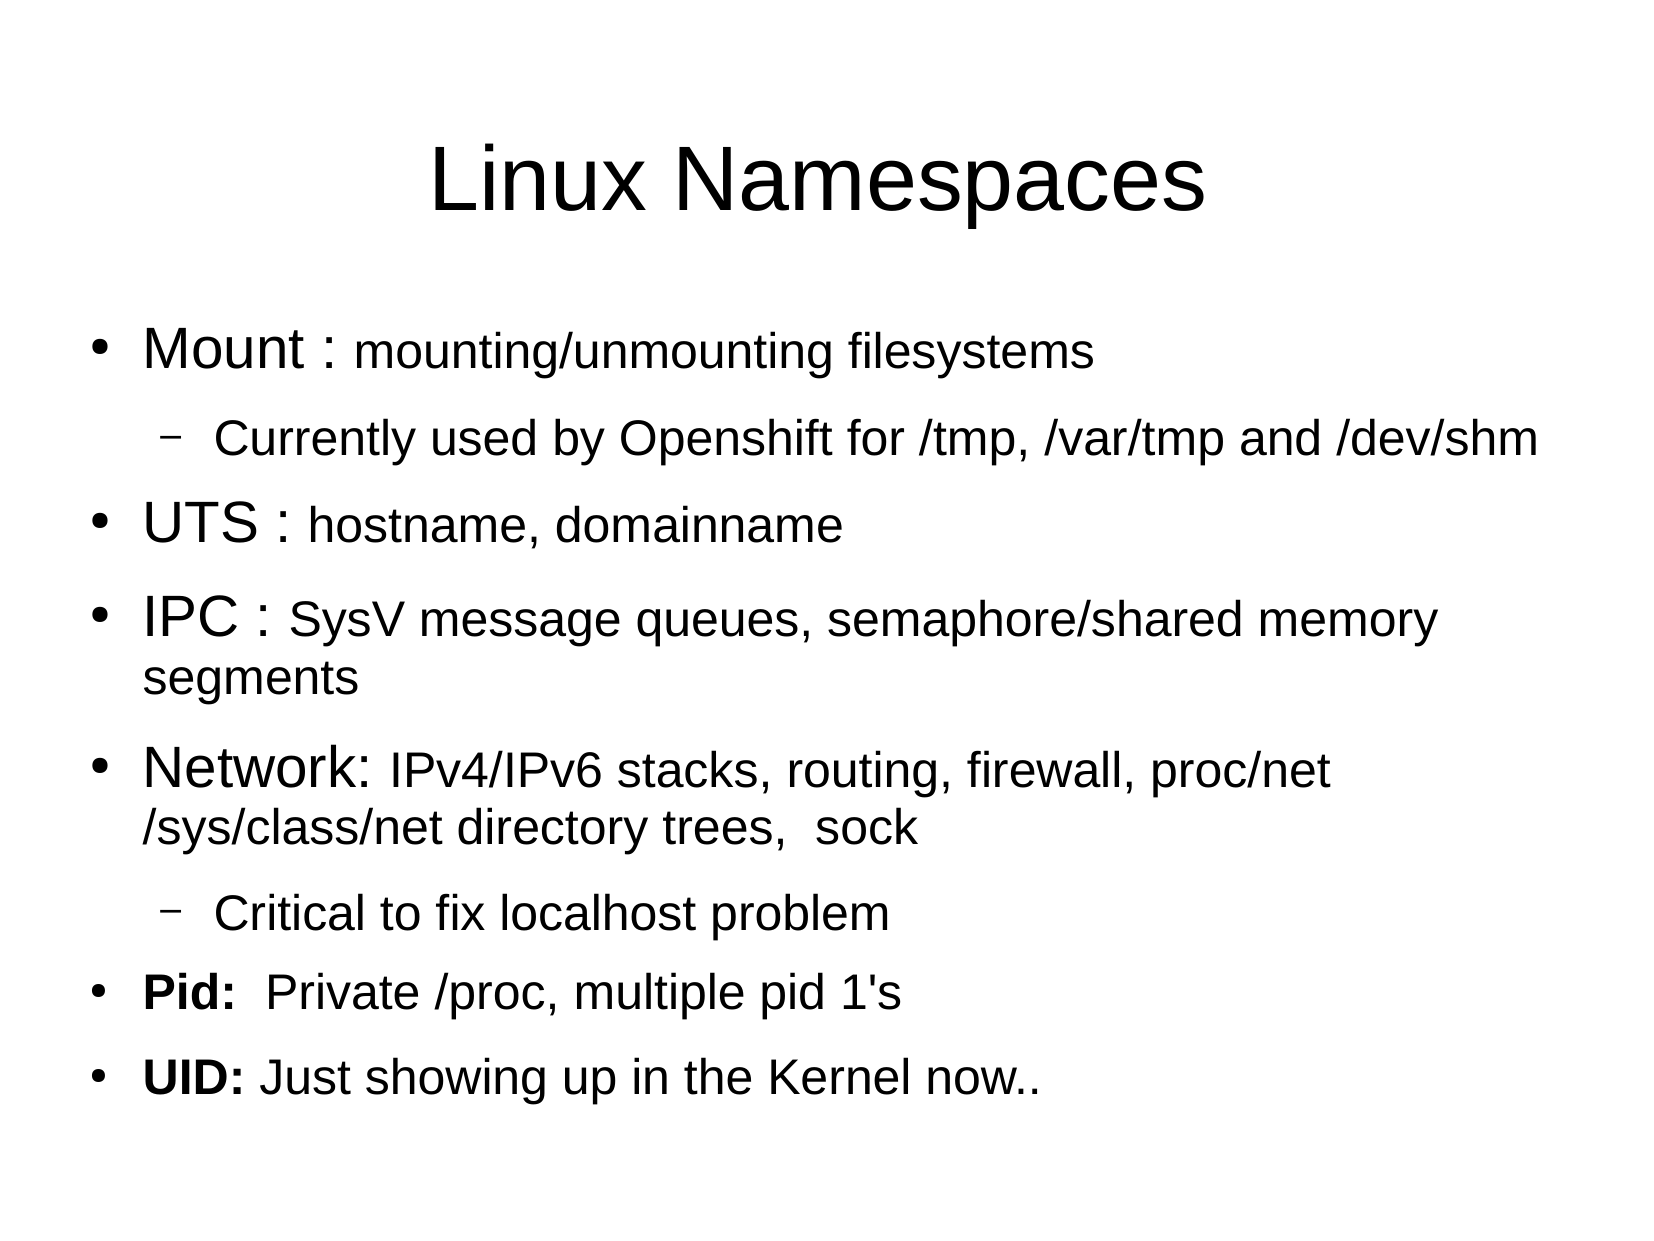

# Linux Namespaces
Mount : mounting/unmounting filesystems
Currently used by Openshift for /tmp, /var/tmp and /dev/shm
UTS : hostname, domainname
IPC : SysV message queues, semaphore/shared memory segments
Network: IPv4/IPv6 stacks, routing, firewall, proc/net /sys/class/net directory trees, sock
Critical to fix localhost problem
Pid: Private /proc, multiple pid 1's
UID: Just showing up in the Kernel now..